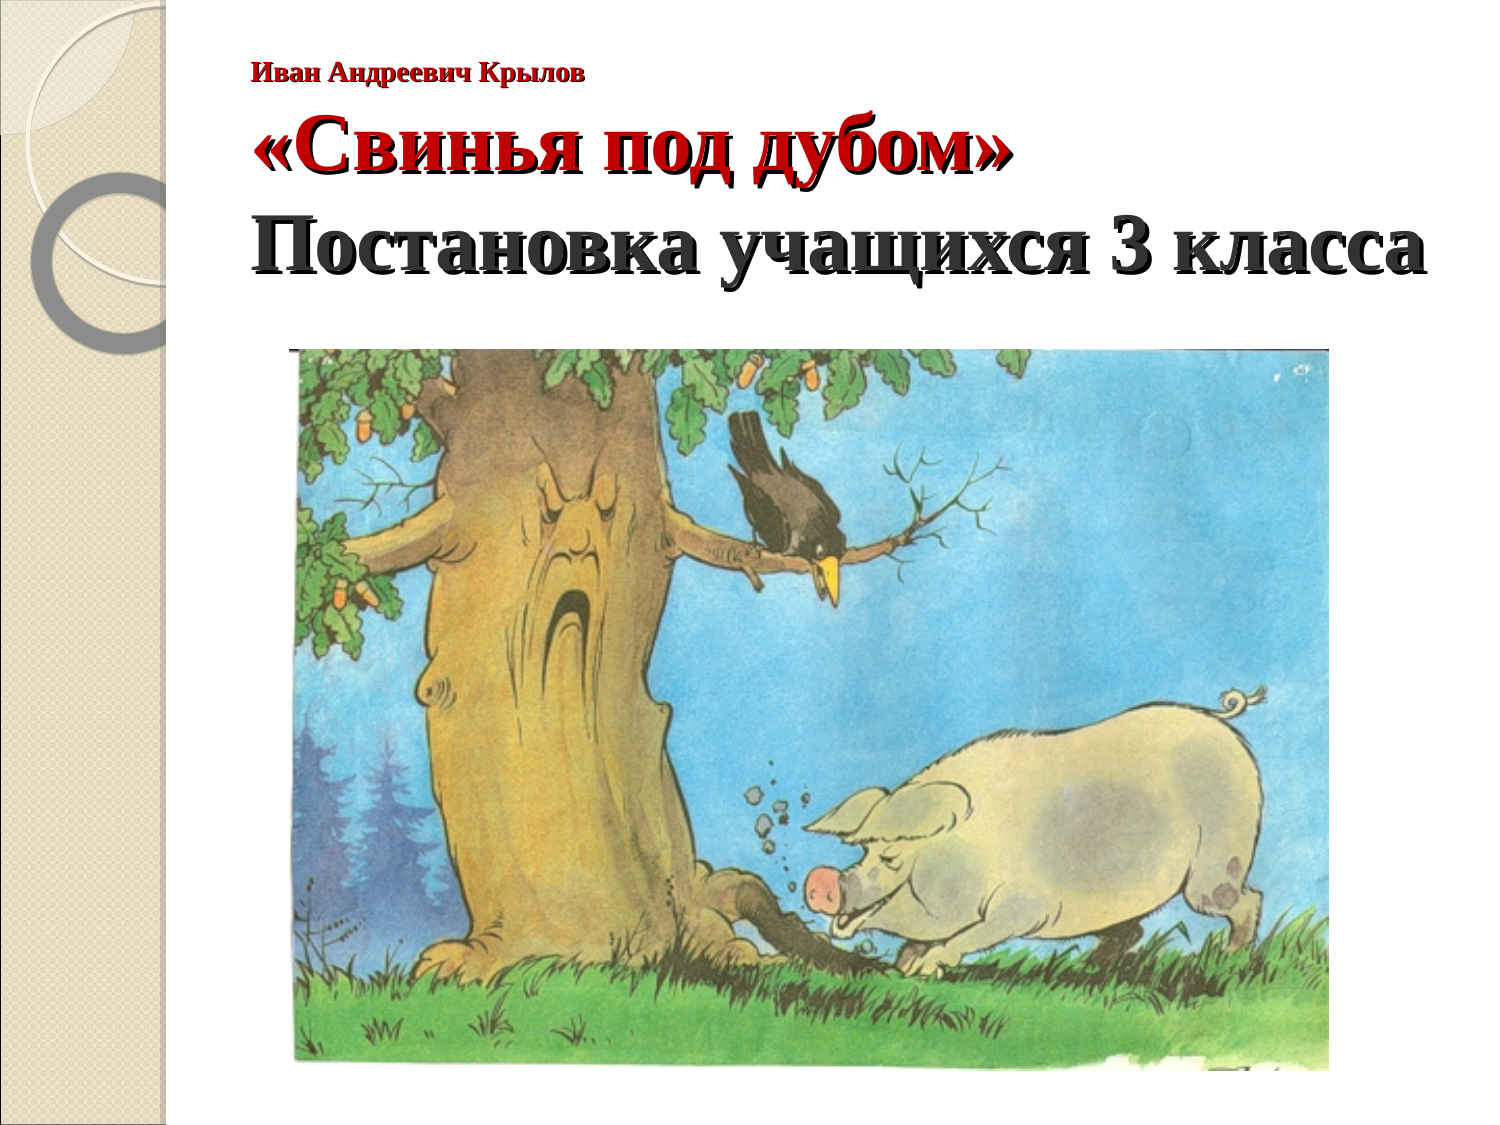

# Иван Андреевич Крылов «Свинья под дубом» Постановка учащихся 3 класса